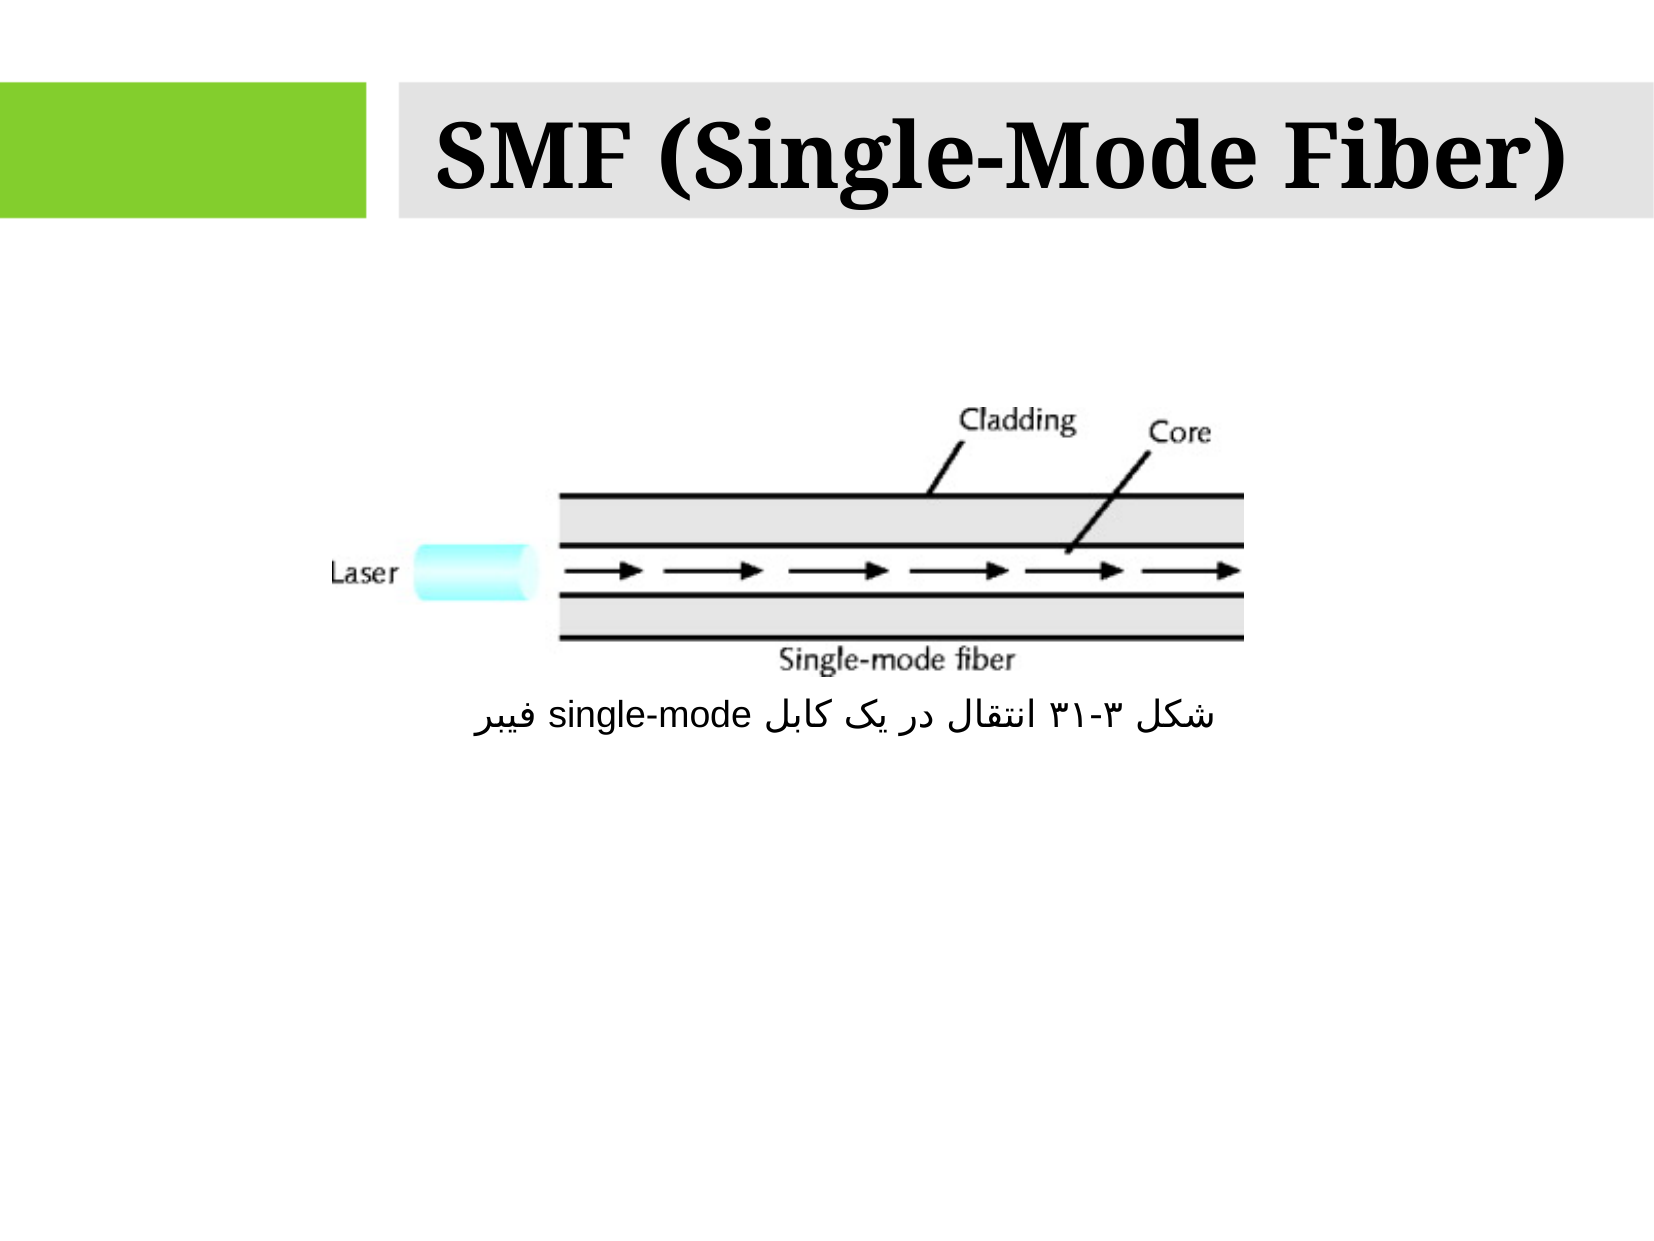

# SMF (Single-Mode Fiber)
شکل ۳-۳۱ انتقال در یک کابل single-mode فیبر